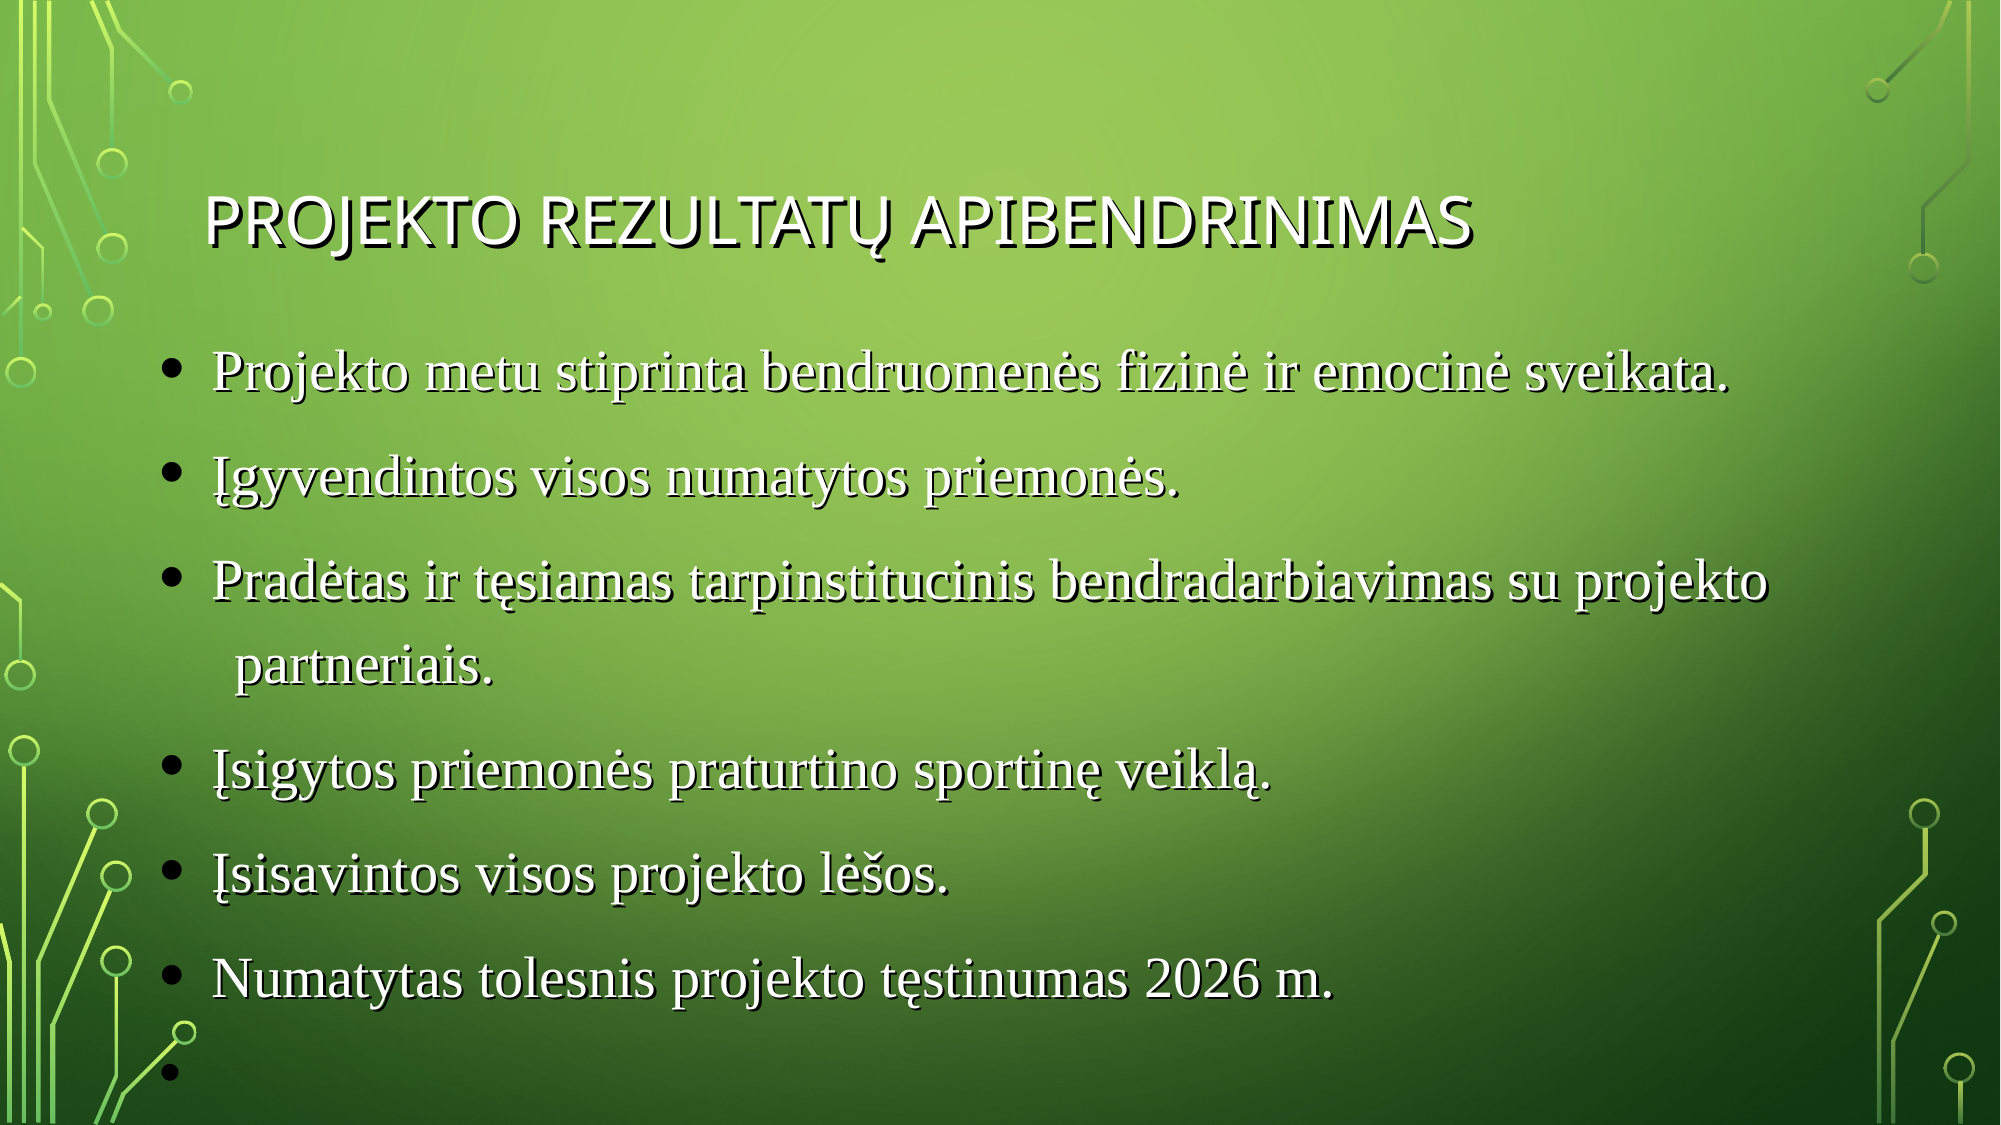

# PROJEKTO REZULTATŲ APIBENDRINIMAS
 Projekto metu stiprinta bendruomenės fizinė ir emocinė sveikata.
 Įgyvendintos visos numatytos priemonės.
 Pradėtas ir tęsiamas tarpinstitucinis bendradarbiavimas su projekto partneriais.
 Įsigytos priemonės praturtino sportinę veiklą.
 Įsisavintos visos projekto lėšos.
 Numatytas tolesnis projekto tęstinumas 2026 m.